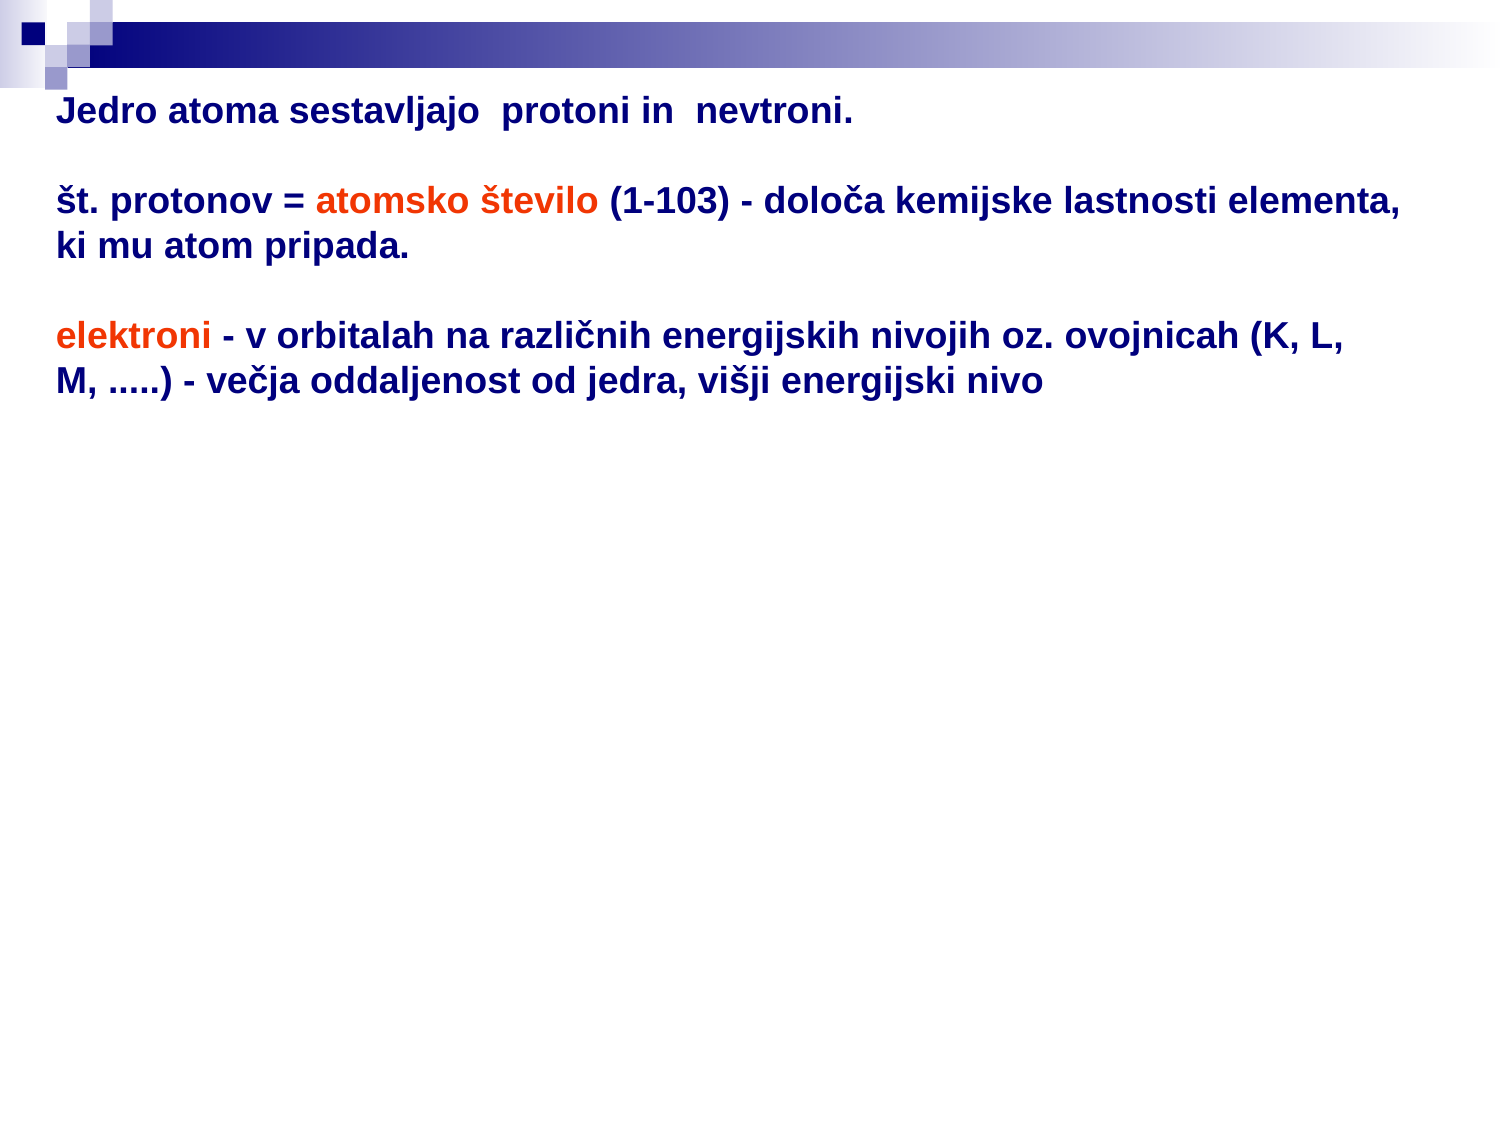

Jedro atoma sestavljajo protoni in nevtroni.
št. protonov = atomsko število (1-103) - določa kemijske lastnosti elementa, ki mu atom pripada.
elektroni - v orbitalah na različnih energijskih nivojih oz. ovojnicah (K, L, M, .....) - večja oddaljenost od jedra, višji energijski nivo